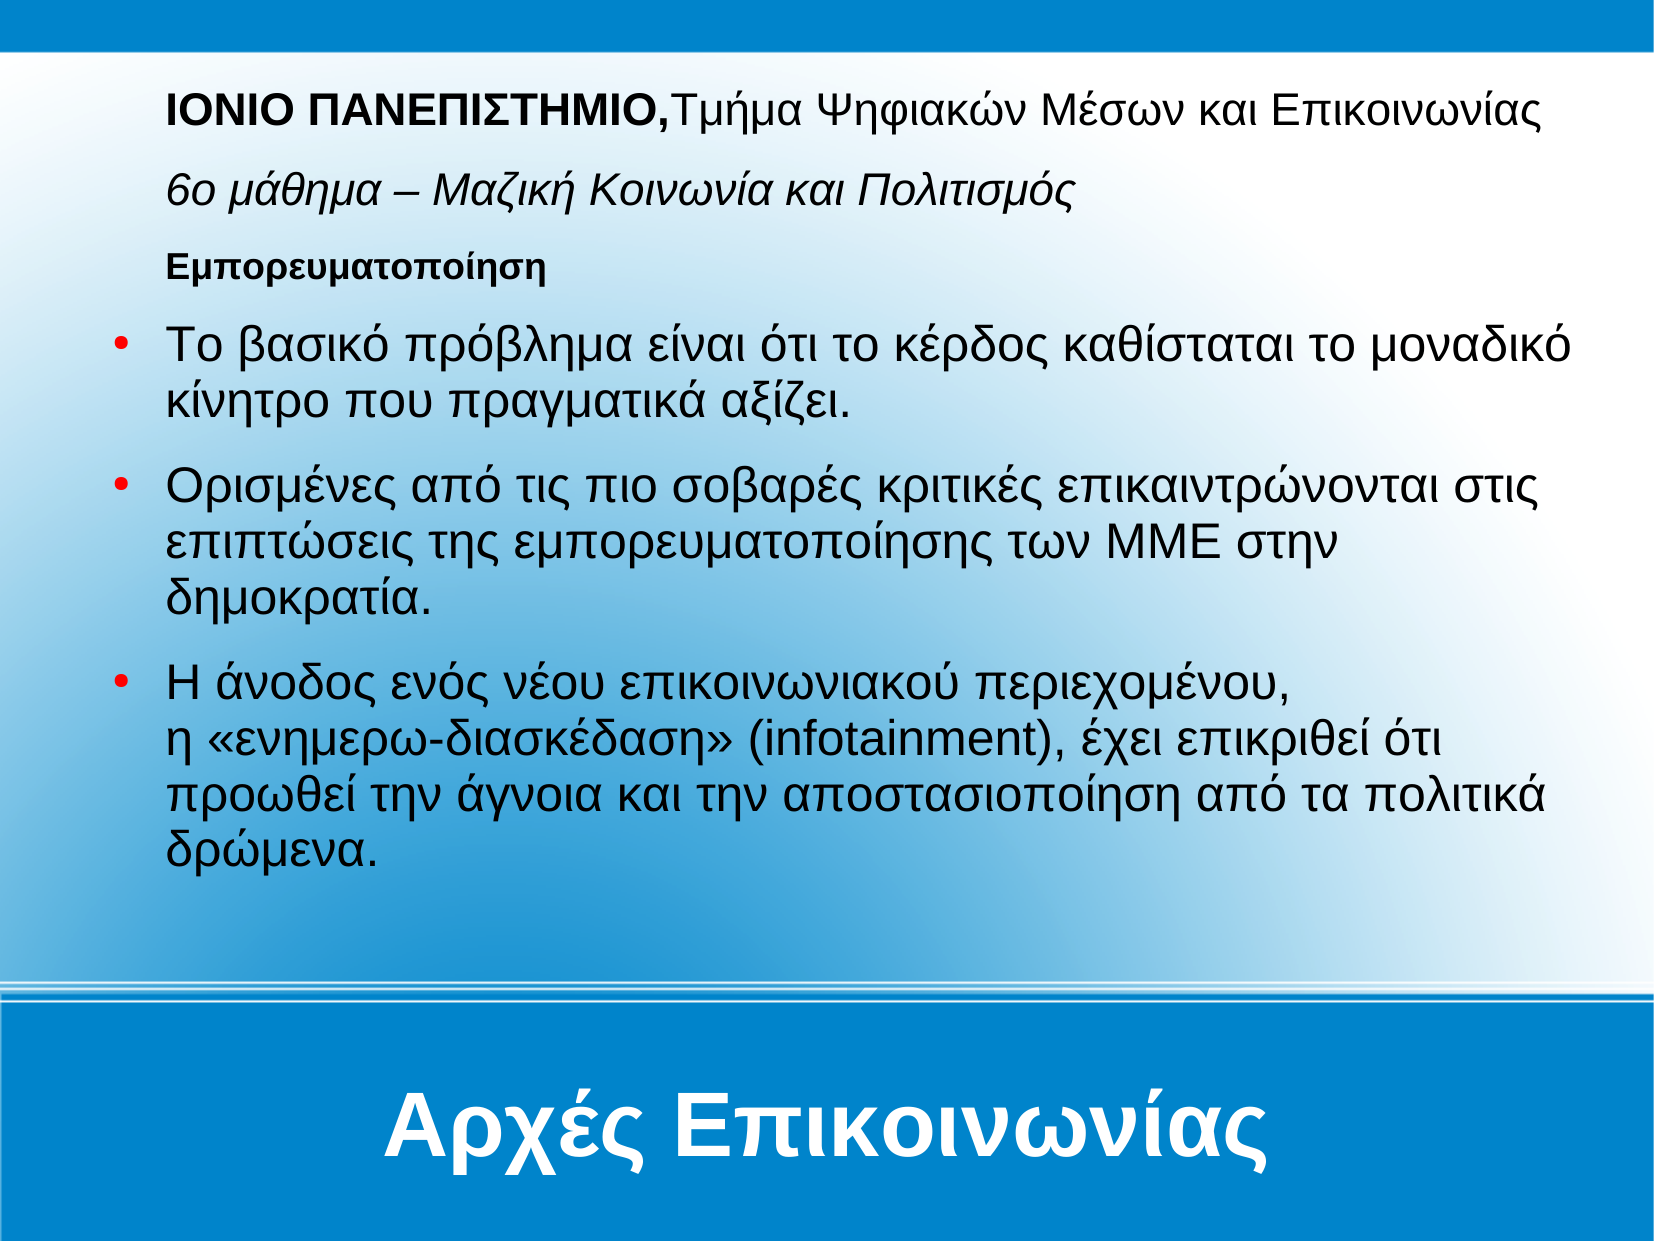

ΙΟΝΙΟ ΠΑΝΕΠΙΣΤΗΜΙΟ,Τμήμα Ψηφιακών Μέσων και Επικοινωνίας
6ο μάθημα – Μαζική Κοινωνία και Πολιτισμός
Εμπορευματοποίηση
Το βασικό πρόβλημα είναι ότι το κέρδος καθίσταται το μοναδικό κίνητρο που πραγματικά αξίζει.
Ορισμένες από τις πιο σοβαρές κριτικές επικαιντρώνονται στις επιπτώσεις της εμπορευματοποίησης των ΜΜΕ στην δημοκρατία.
Η άνοδος ενός νέου επικοινωνιακού περιεχομένου,
η «ενημερω-διασκέδαση» (infotainment), έχει επικριθεί ότι προωθεί την άγνοια και την αποστασιοποίηση από τα πολιτικά δρώμενα.
# Αρχές Επικοινωνίας